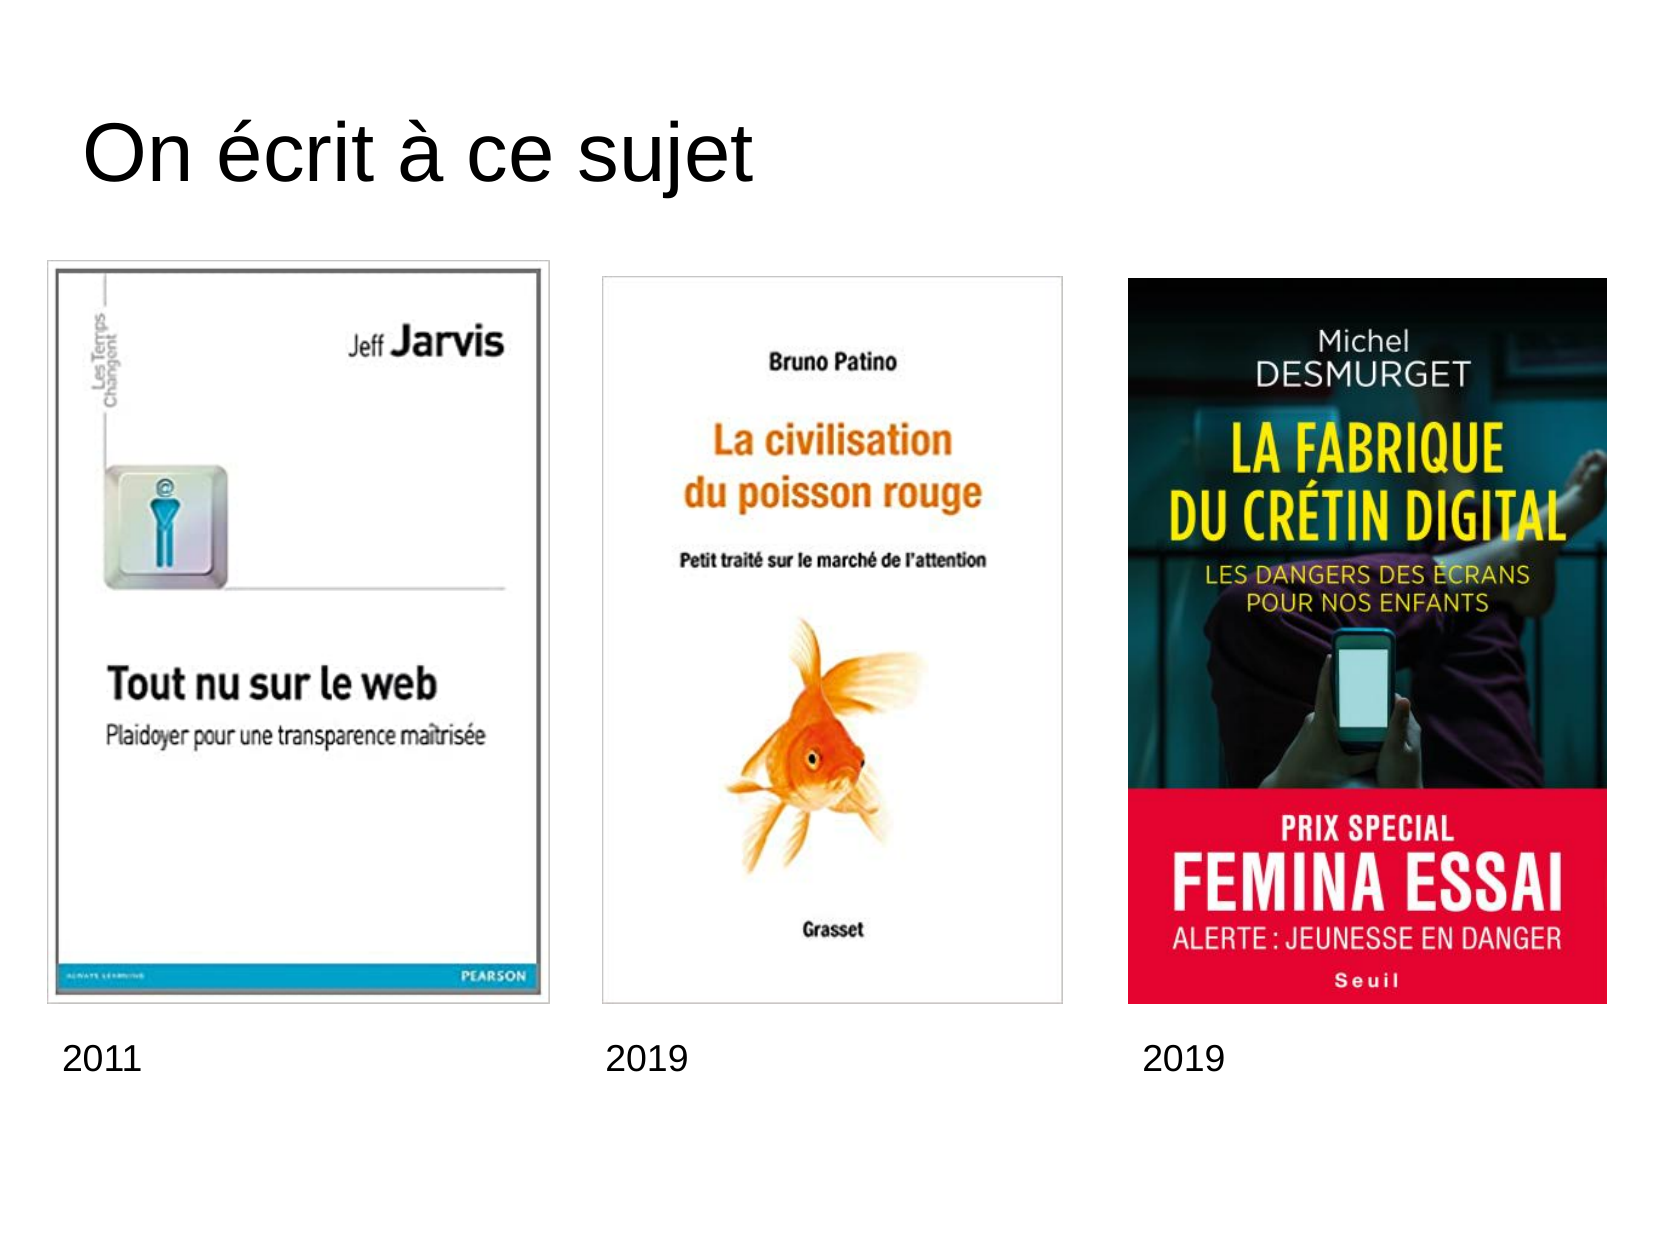

# On écrit à ce sujet
2011
2019
2019